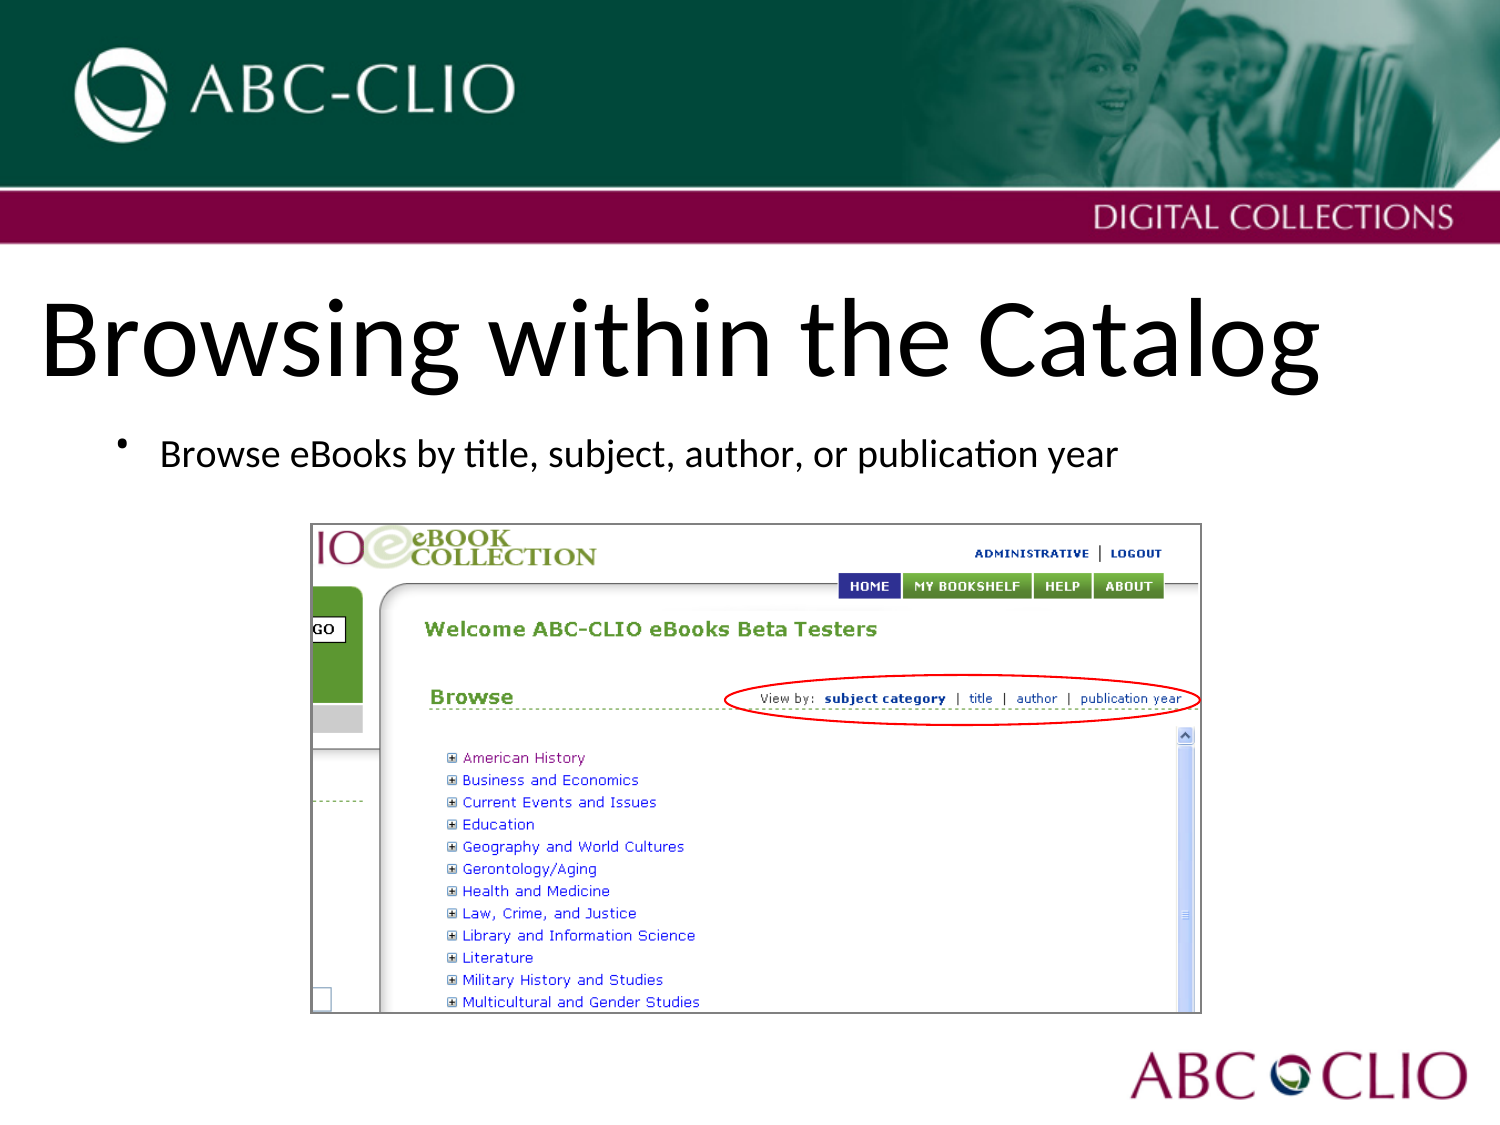

# Browsing within the Catalog
Browse eBooks by title, subject, author, or publication year